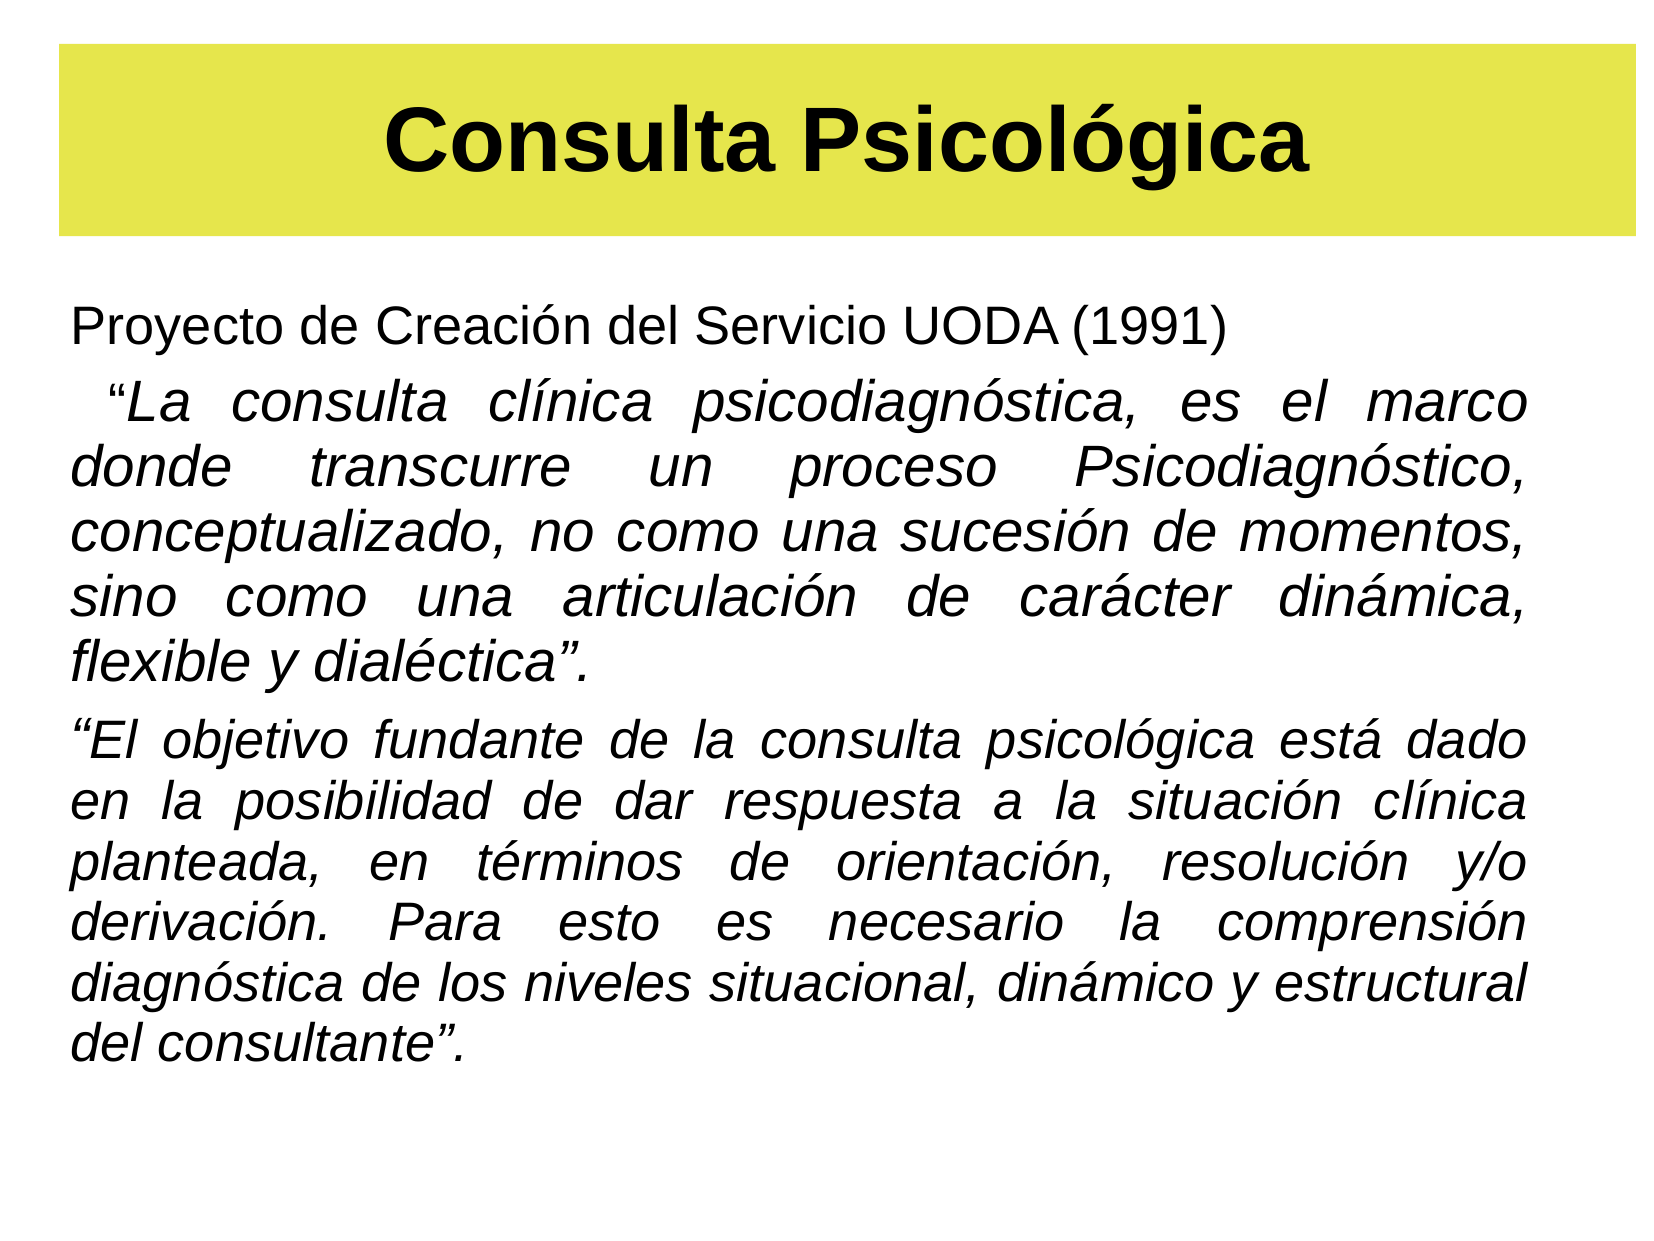

# Consulta Psicológica
Proyecto de Creación del Servicio UODA (1991)
 “La consulta clínica psicodiagnóstica, es el marco donde transcurre un proceso Psicodiagnóstico, conceptualizado, no como una sucesión de momentos, sino como una articulación de carácter dinámica, flexible y dialéctica”.
“El objetivo fundante de la consulta psicológica está dado en la posibilidad de dar respuesta a la situación clínica planteada, en términos de orientación, resolución y/o derivación. Para esto es necesario la comprensión diagnóstica de los niveles situacional, dinámico y estructural del consultante”.